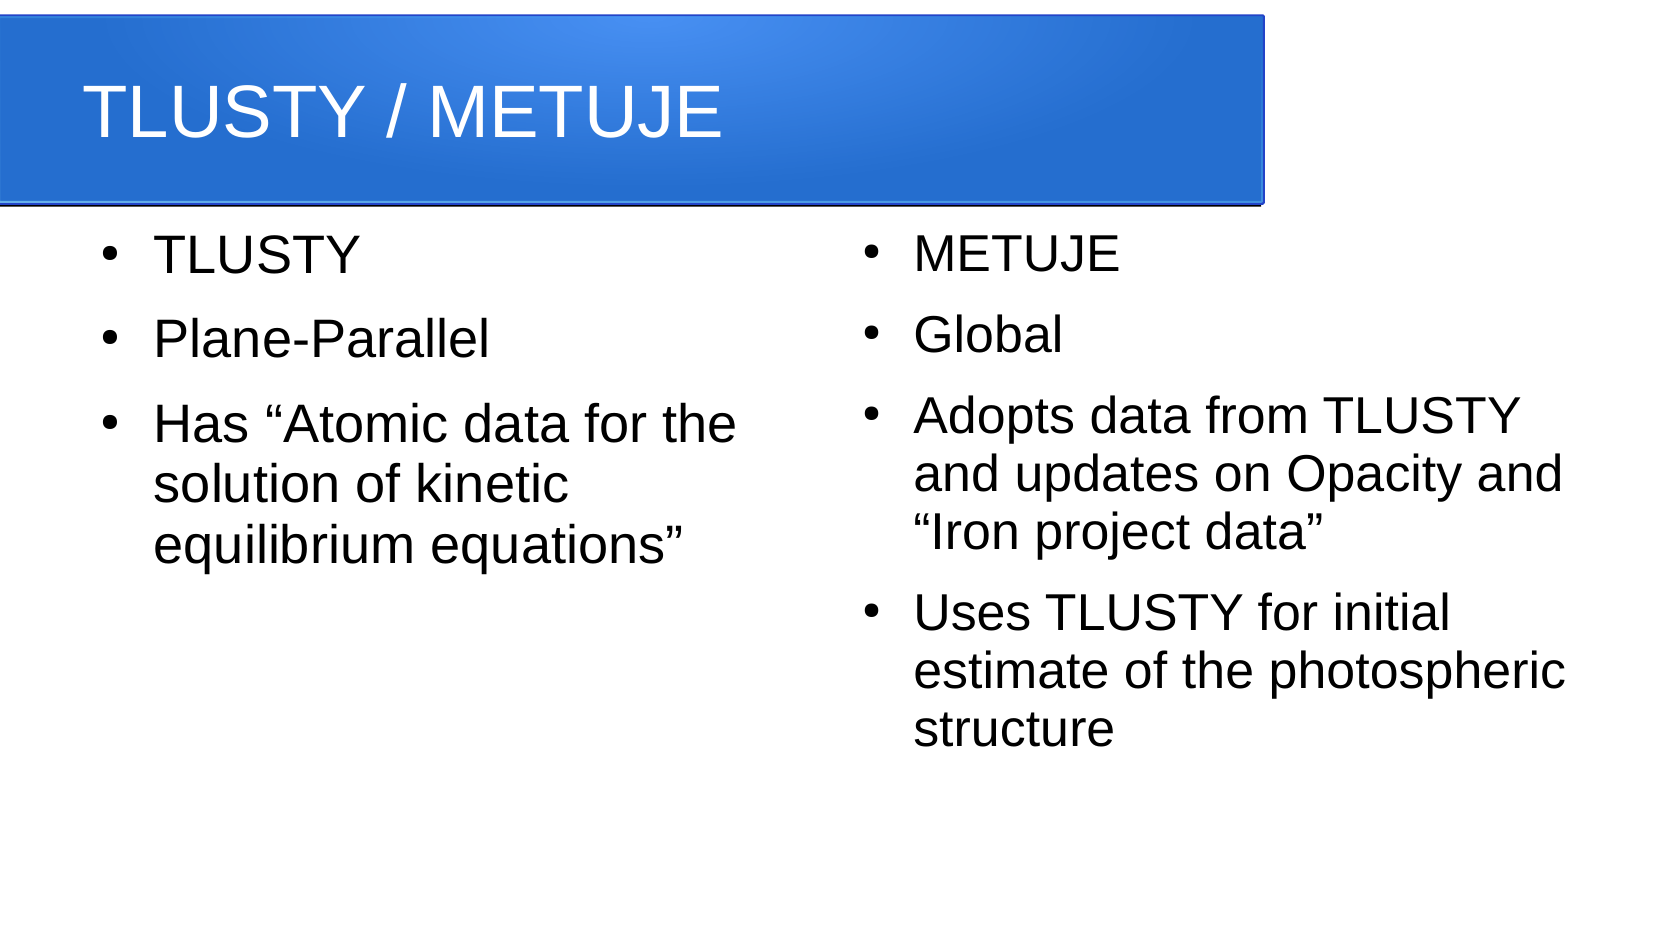

# TLUSTY / METUJE
TLUSTY
Plane-Parallel
Has “Atomic data for the solution of kinetic equilibrium equations”
METUJE
Global
Adopts data from TLUSTY and updates on Opacity and “Iron project data”
Uses TLUSTY for initial estimate of the photospheric structure